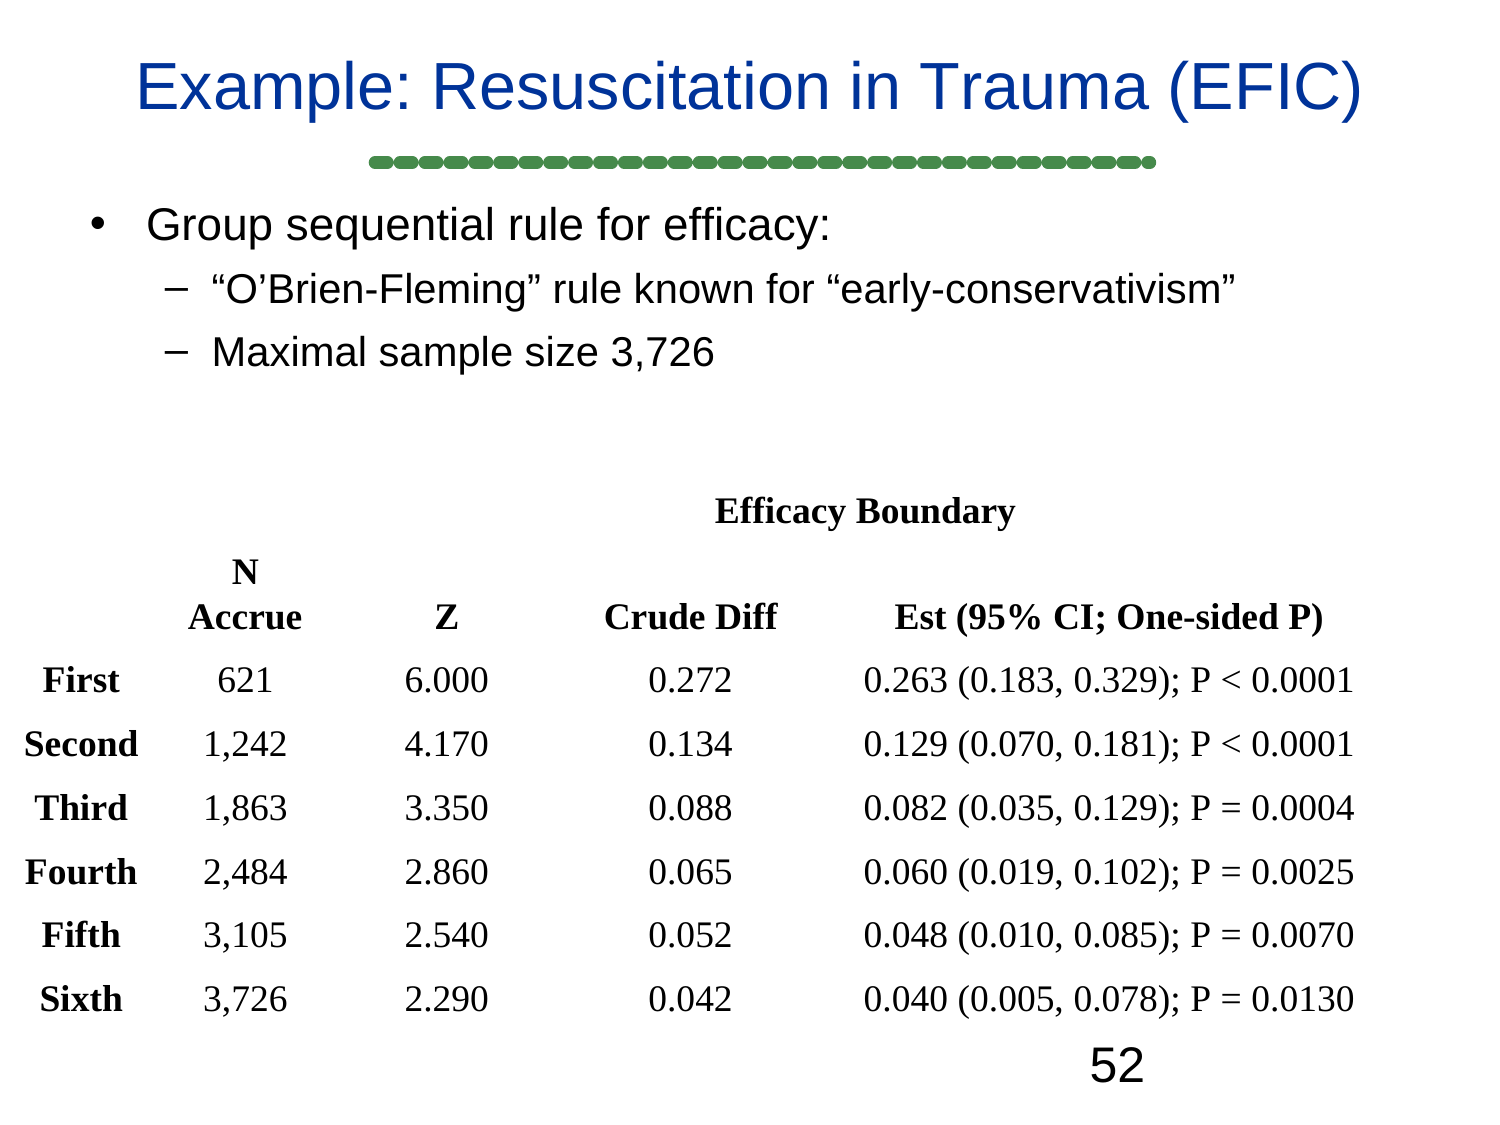

# Example: Resuscitation in Trauma (EFIC)
Group sequential rule for efficacy:
“O’Brien-Fleming” rule known for “early-conservativism”
Maximal sample size 3,726
| | N Accrue | Efficacy Boundary | | |
| --- | --- | --- | --- | --- |
| | | Z | Crude Diff | Est (95% CI; One-sided P) |
| First | 621 | 6.000 | 0.272 | 0.263 (0.183, 0.329); P < 0.0001 |
| Second | 1,242 | 4.170 | 0.134 | 0.129 (0.070, 0.181); P < 0.0001 |
| Third | 1,863 | 3.350 | 0.088 | 0.082 (0.035, 0.129); P = 0.0004 |
| Fourth | 2,484 | 2.860 | 0.065 | 0.060 (0.019, 0.102); P = 0.0025 |
| Fifth | 3,105 | 2.540 | 0.052 | 0.048 (0.010, 0.085); P = 0.0070 |
| Sixth | 3,726 | 2.290 | 0.042 | 0.040 (0.005, 0.078); P = 0.0130 |
52